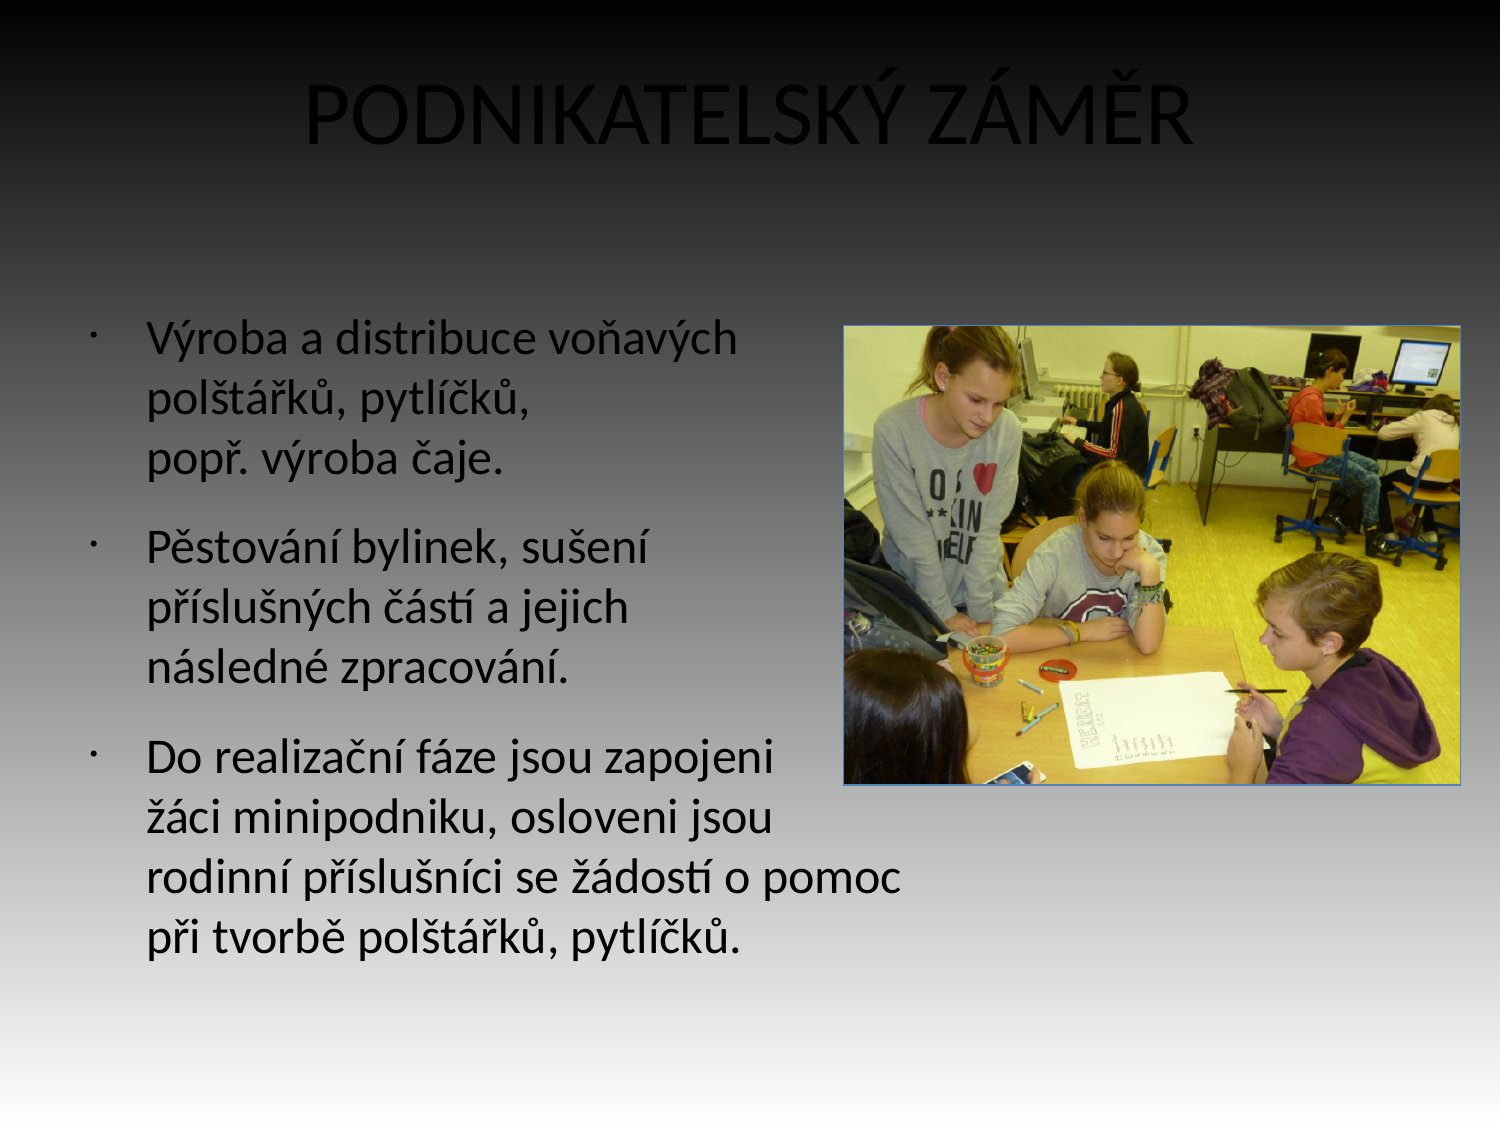

# PODNIKATELSKÝ ZÁMĚR
Výroba a distribuce voňavých
polštářků, pytlíčků,
popř. výroba čaje.
Pěstování bylinek, sušení
příslušných částí a jejich
následné zpracování.
Do realizační fáze jsou zapojeni
žáci minipodniku, osloveni jsou
rodinní příslušníci se žádostí o pomoc
při tvorbě polštářků, pytlíčků.